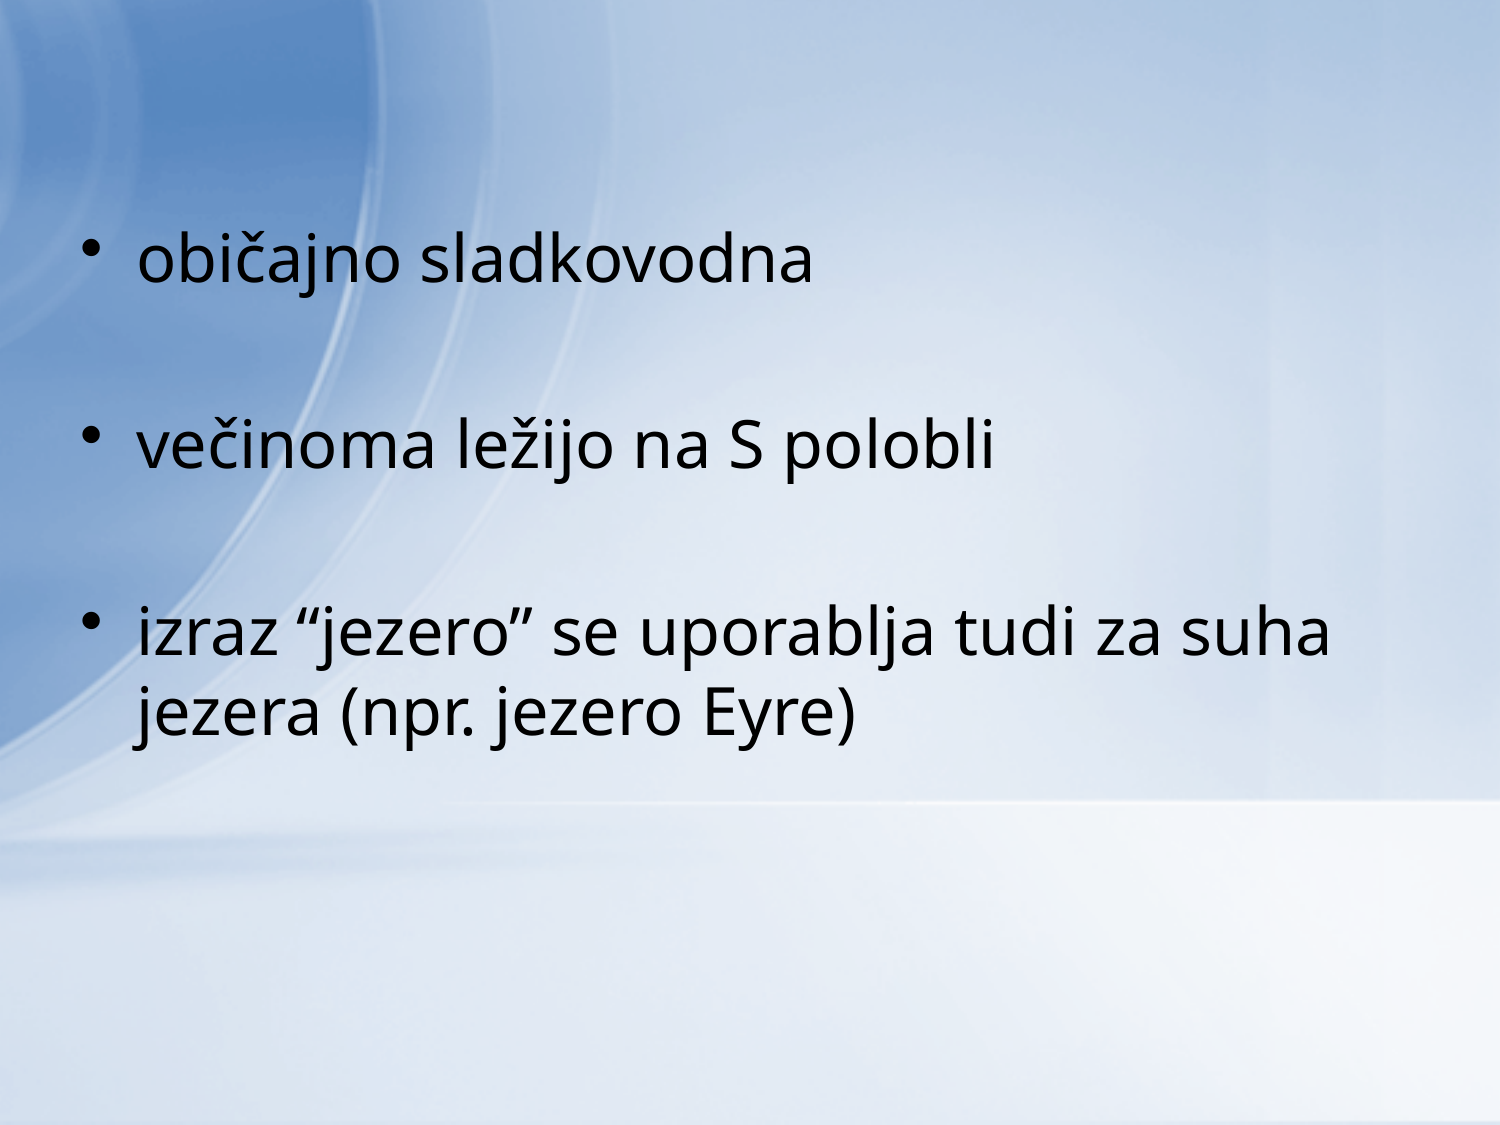

# običajno sladkovodna
večinoma ležijo na S polobli
izraz “jezero” se uporablja tudi za suha jezera (npr. jezero Eyre)